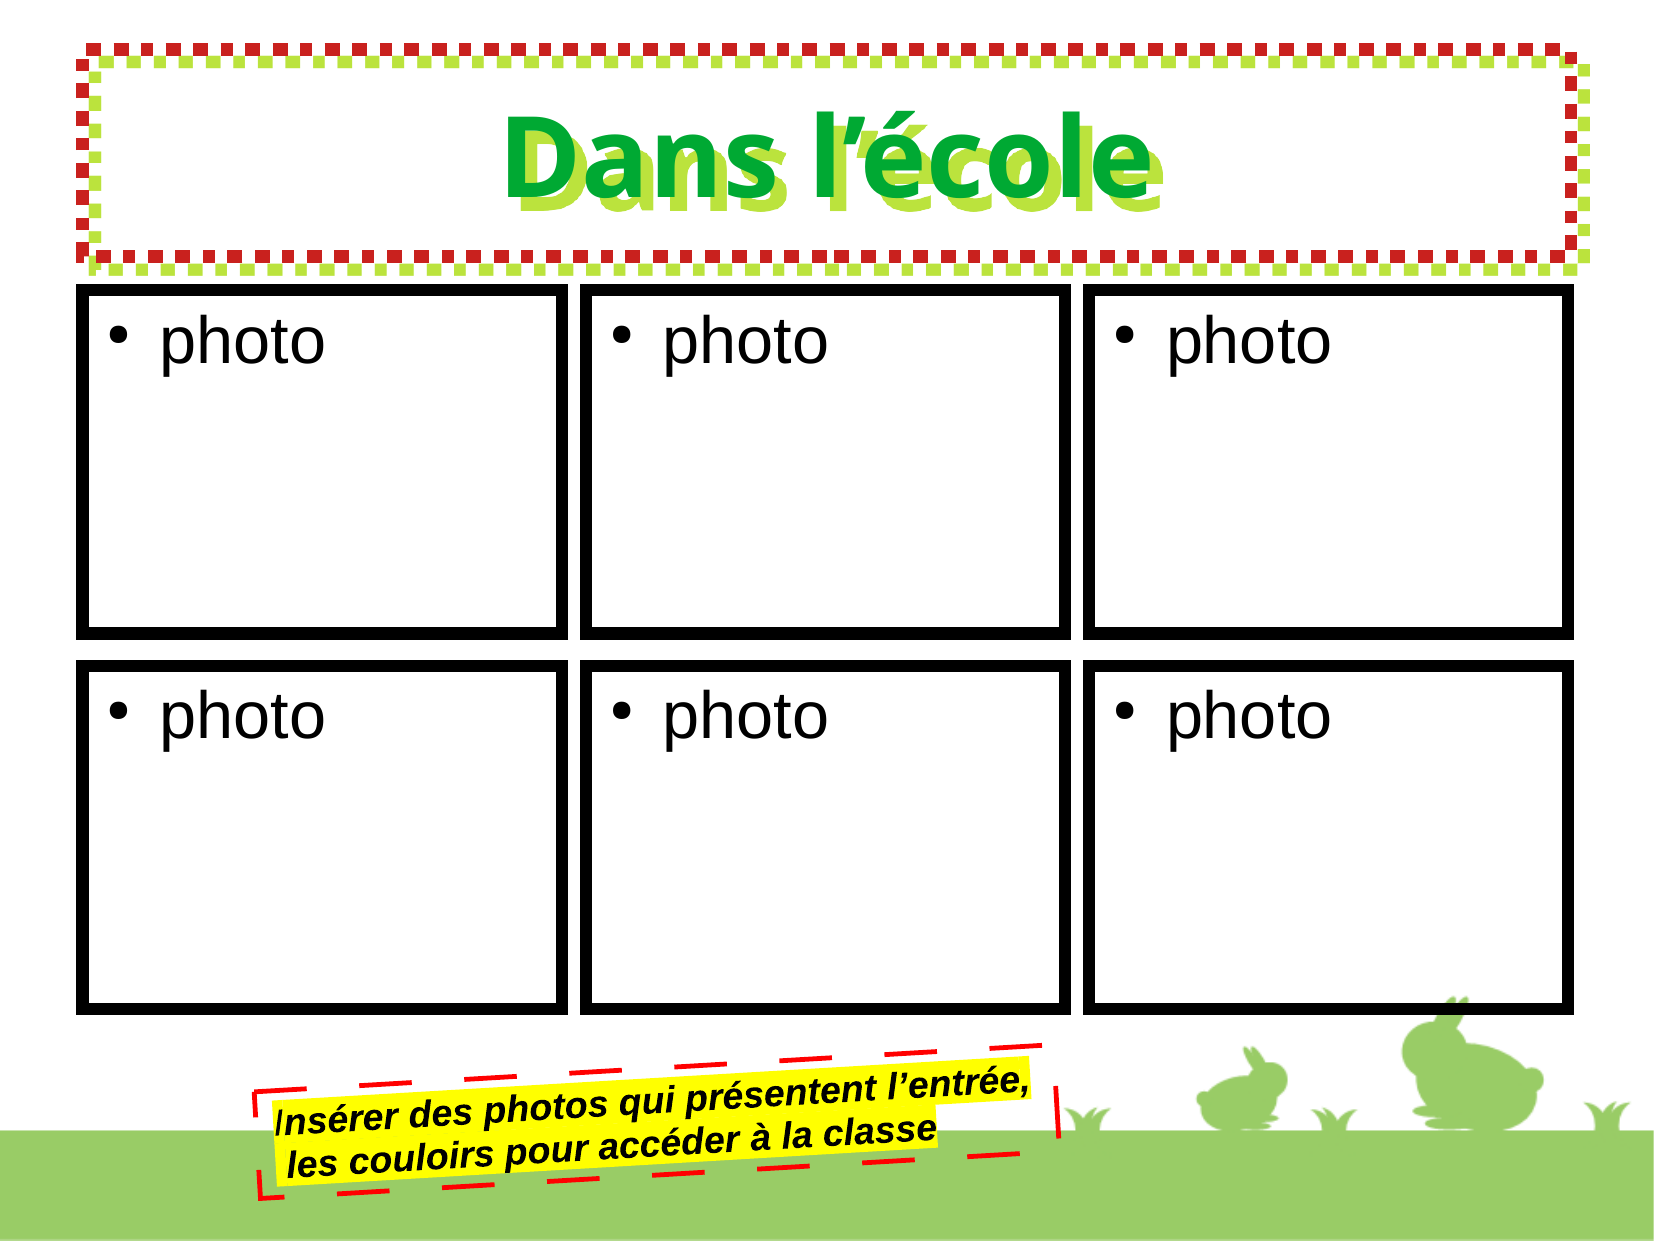

# Dans l’école
photo
photo
photo
photo
photo
photo